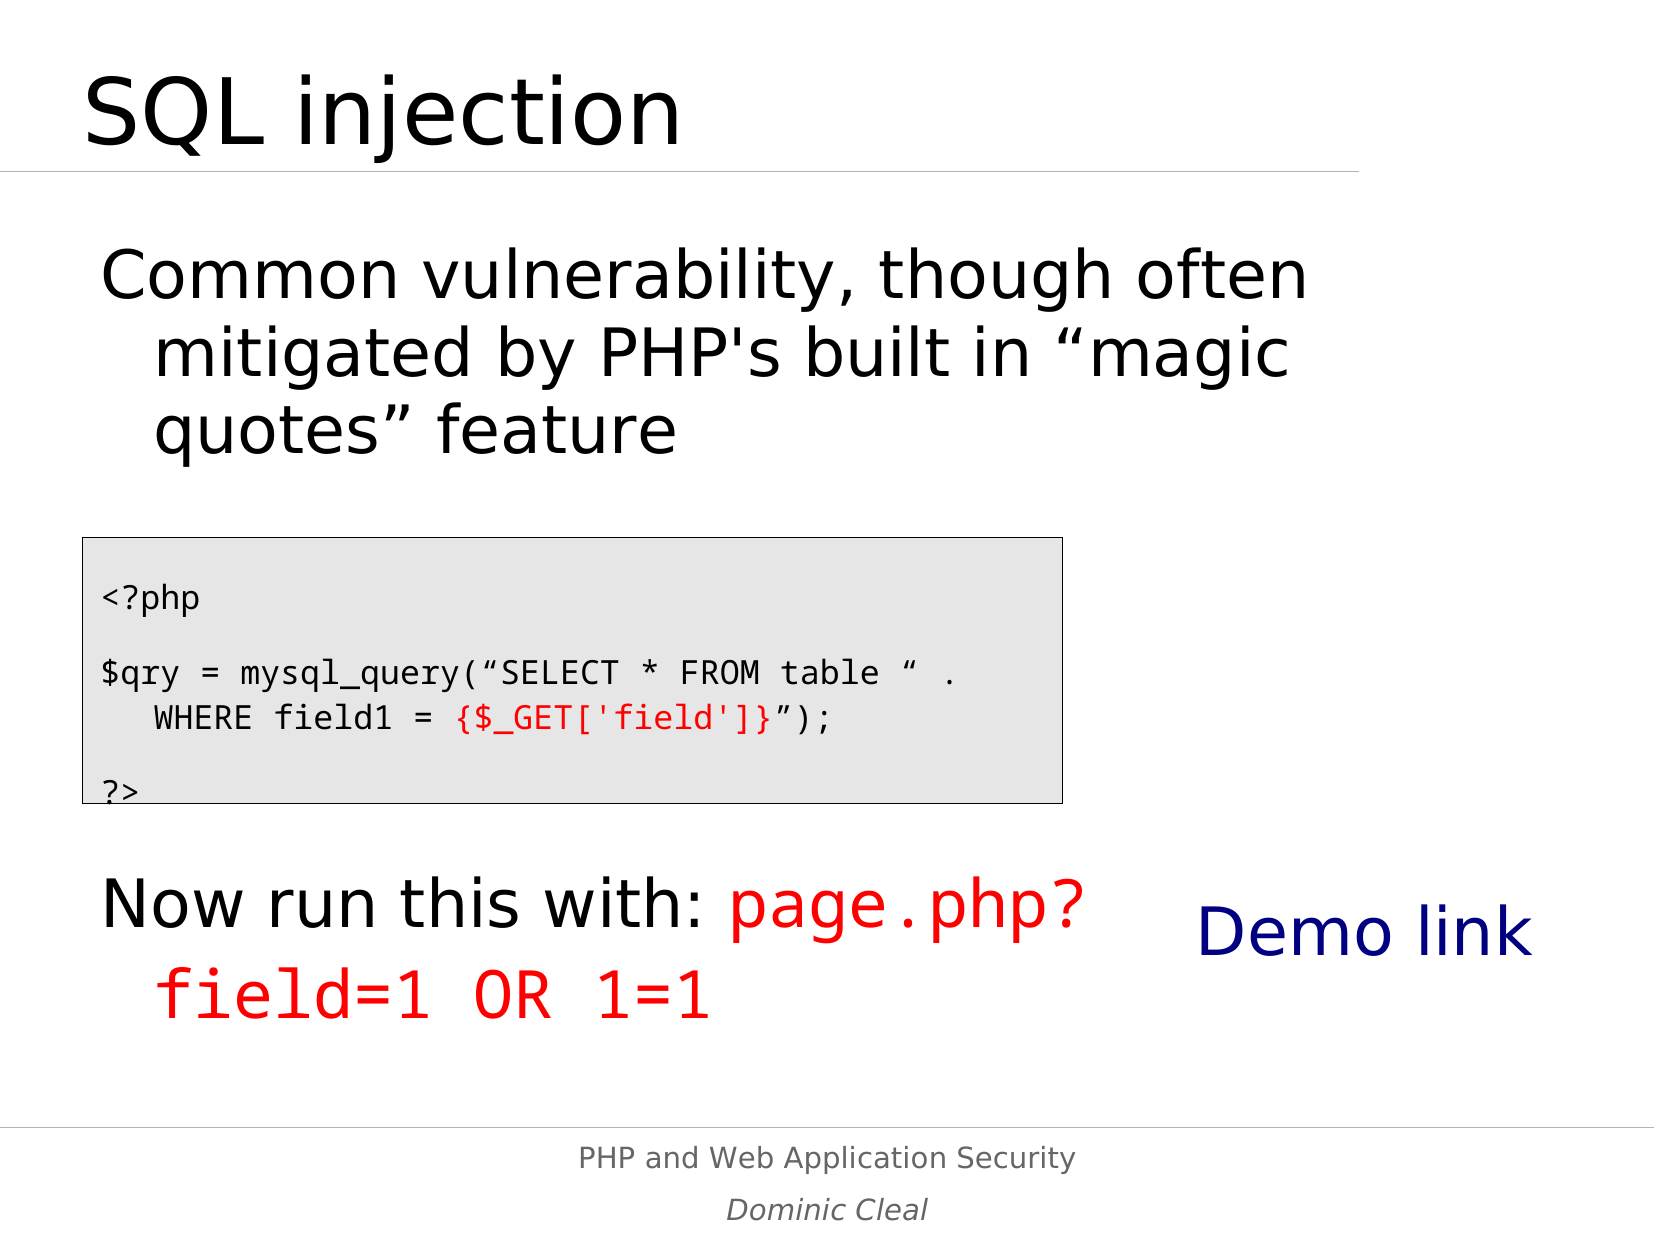

# SQL injection
Common vulnerability, though often mitigated by PHP's built in “magic quotes” feature
<?php
$qry = mysql_query(“SELECT * FROM table “ . WHERE field1 = {$_GET['field']}”);
?>
Now run this with: page.php?field=1 OR 1=1
Demo link
PHP and Web Application Security